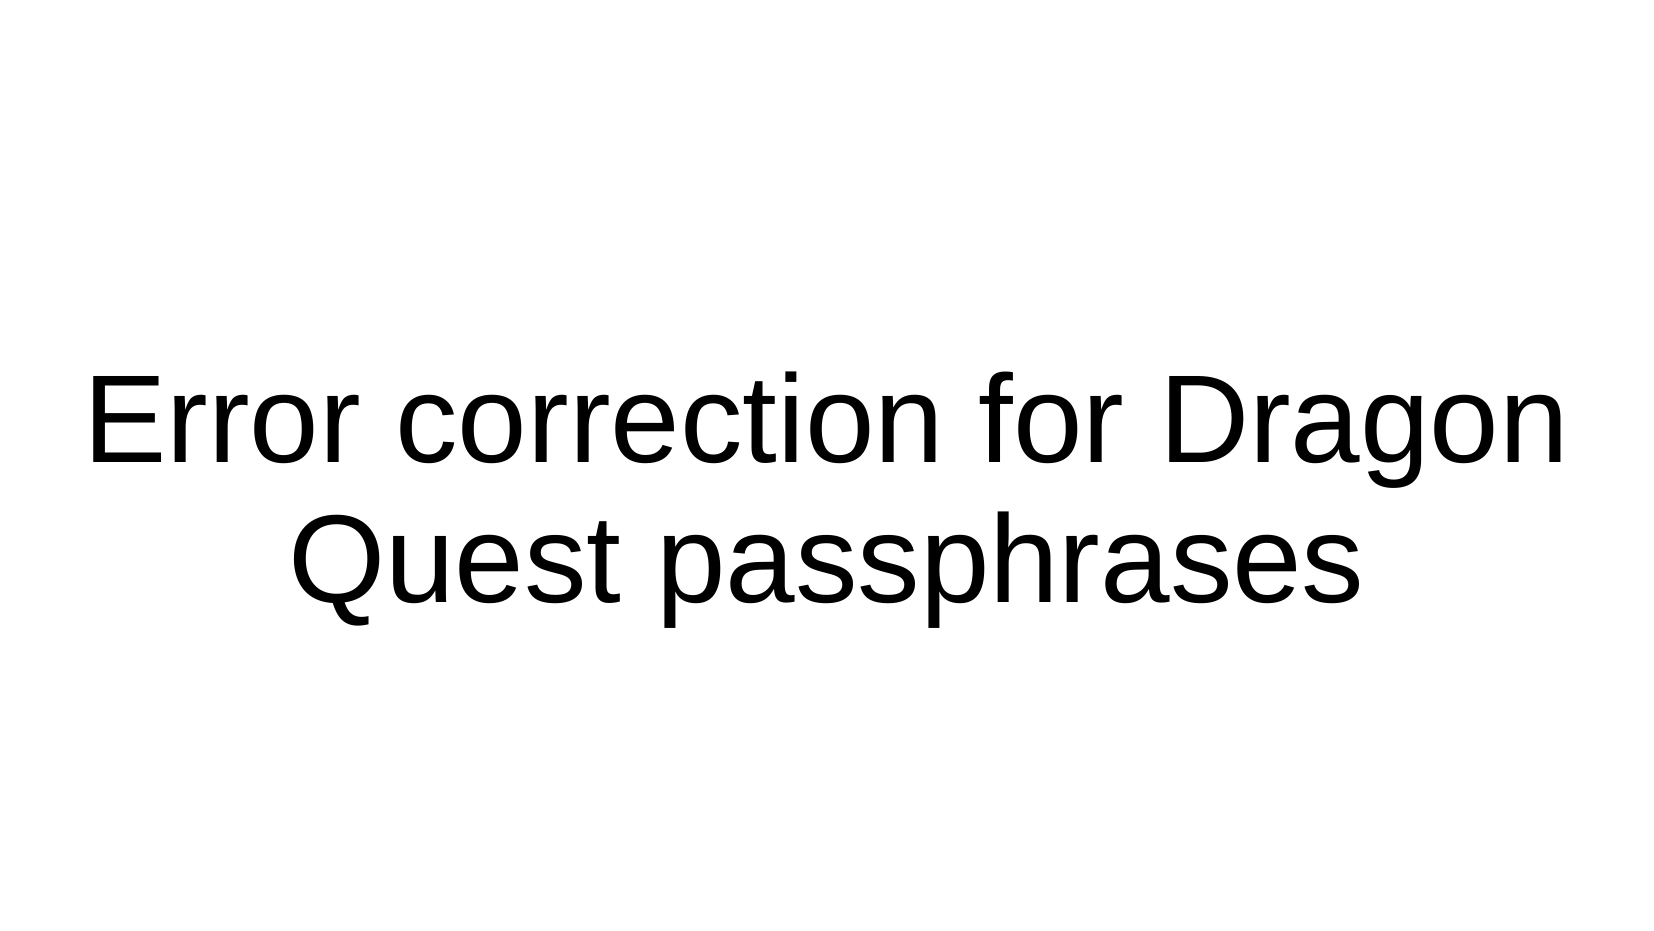

# Error correction for Dragon Quest passphrases